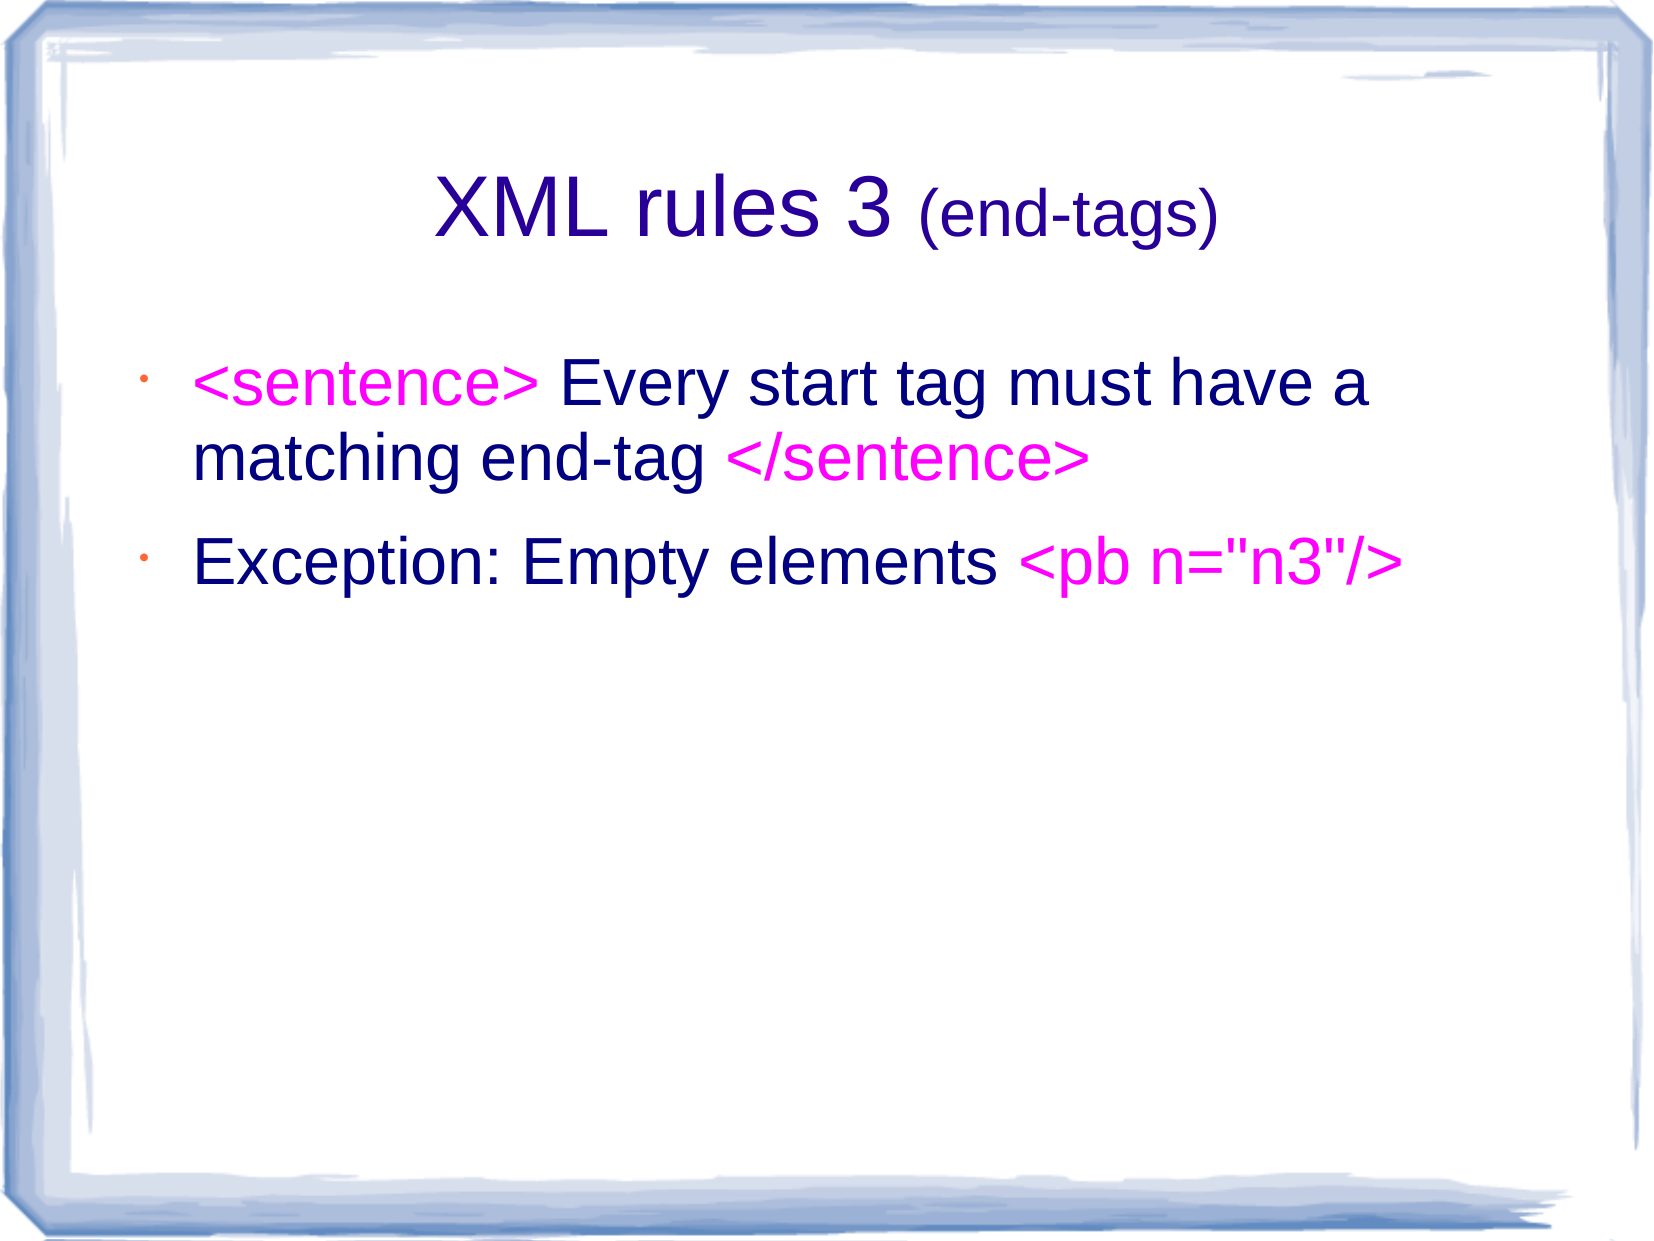

# XML rules 3 (end-tags)
<sentence> Every start tag must have a matching end-tag </sentence>
Exception: Empty elements <pb n="n3"/>